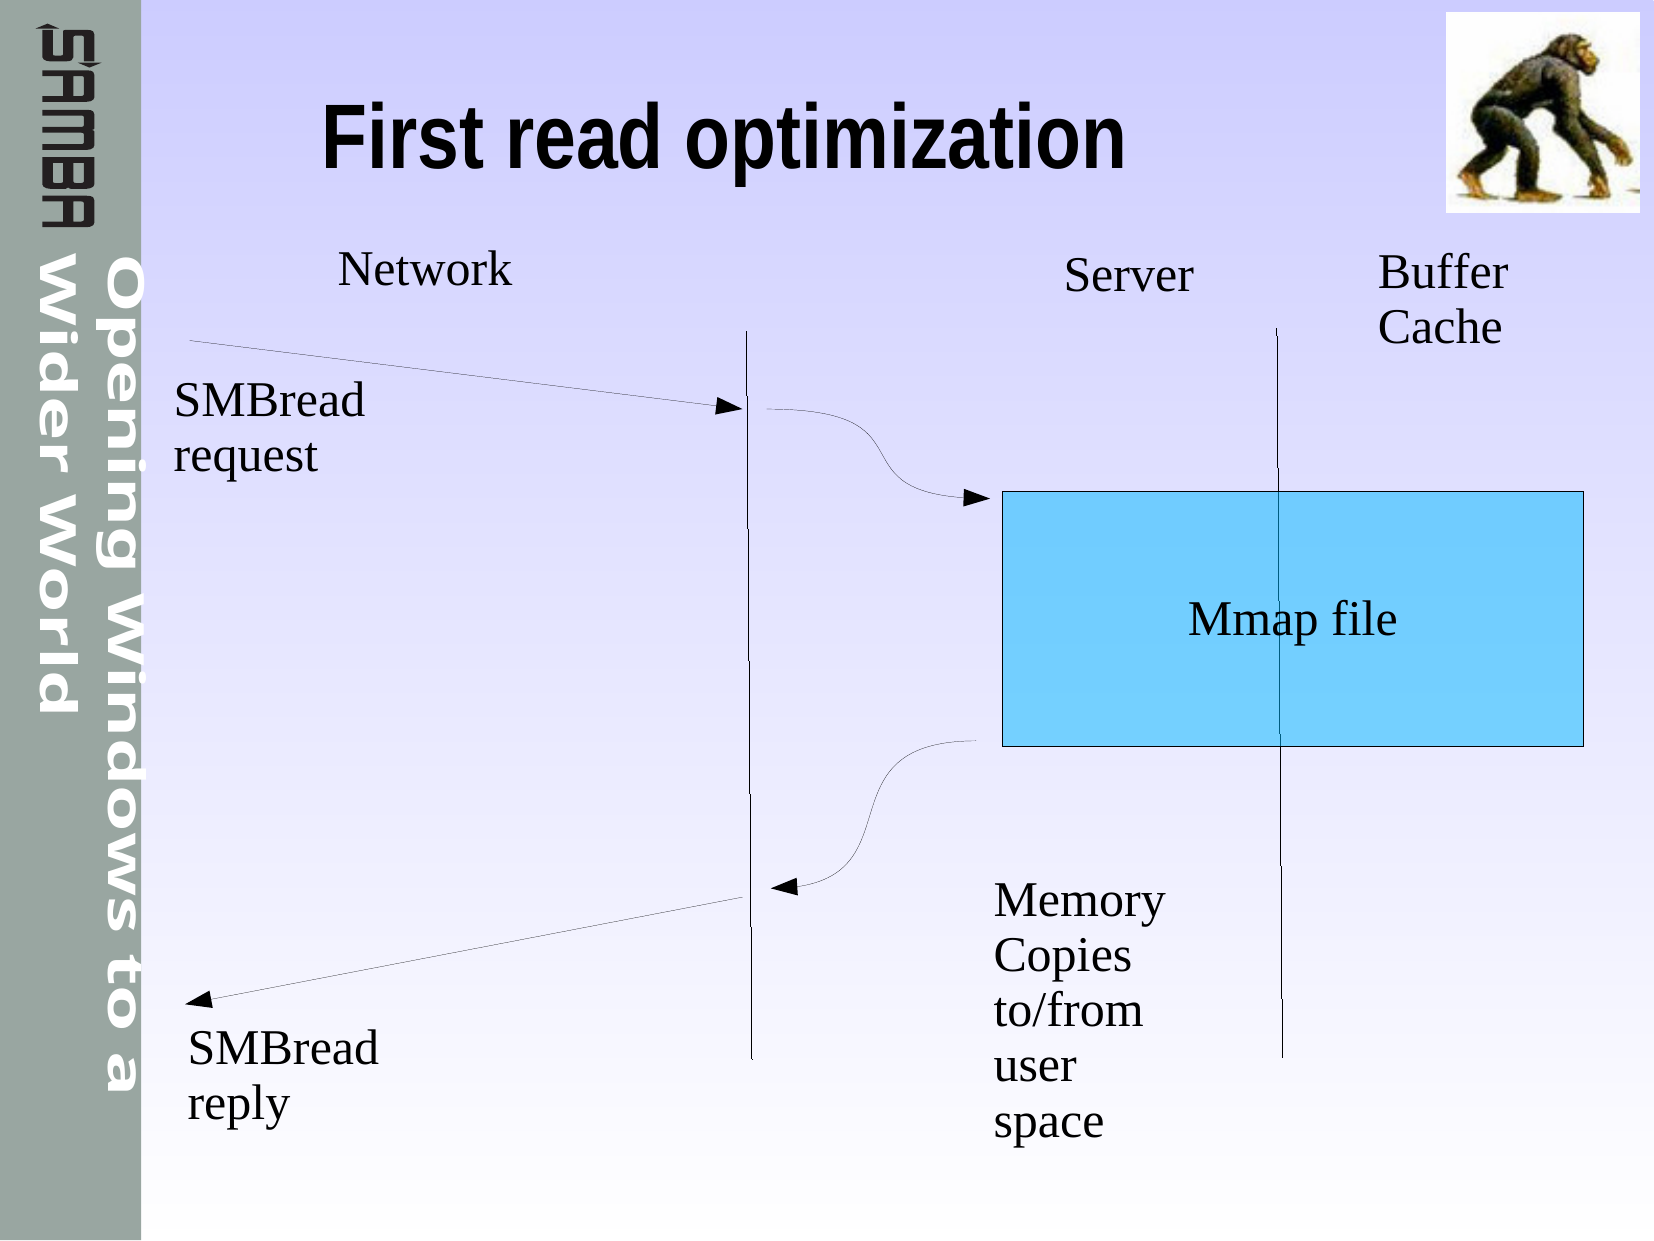

# First read optimization
Network
Buffer
Cache
Server
SMBread
request
Mmap file
Memory
Copies
to/from
user
space
SMBread
reply